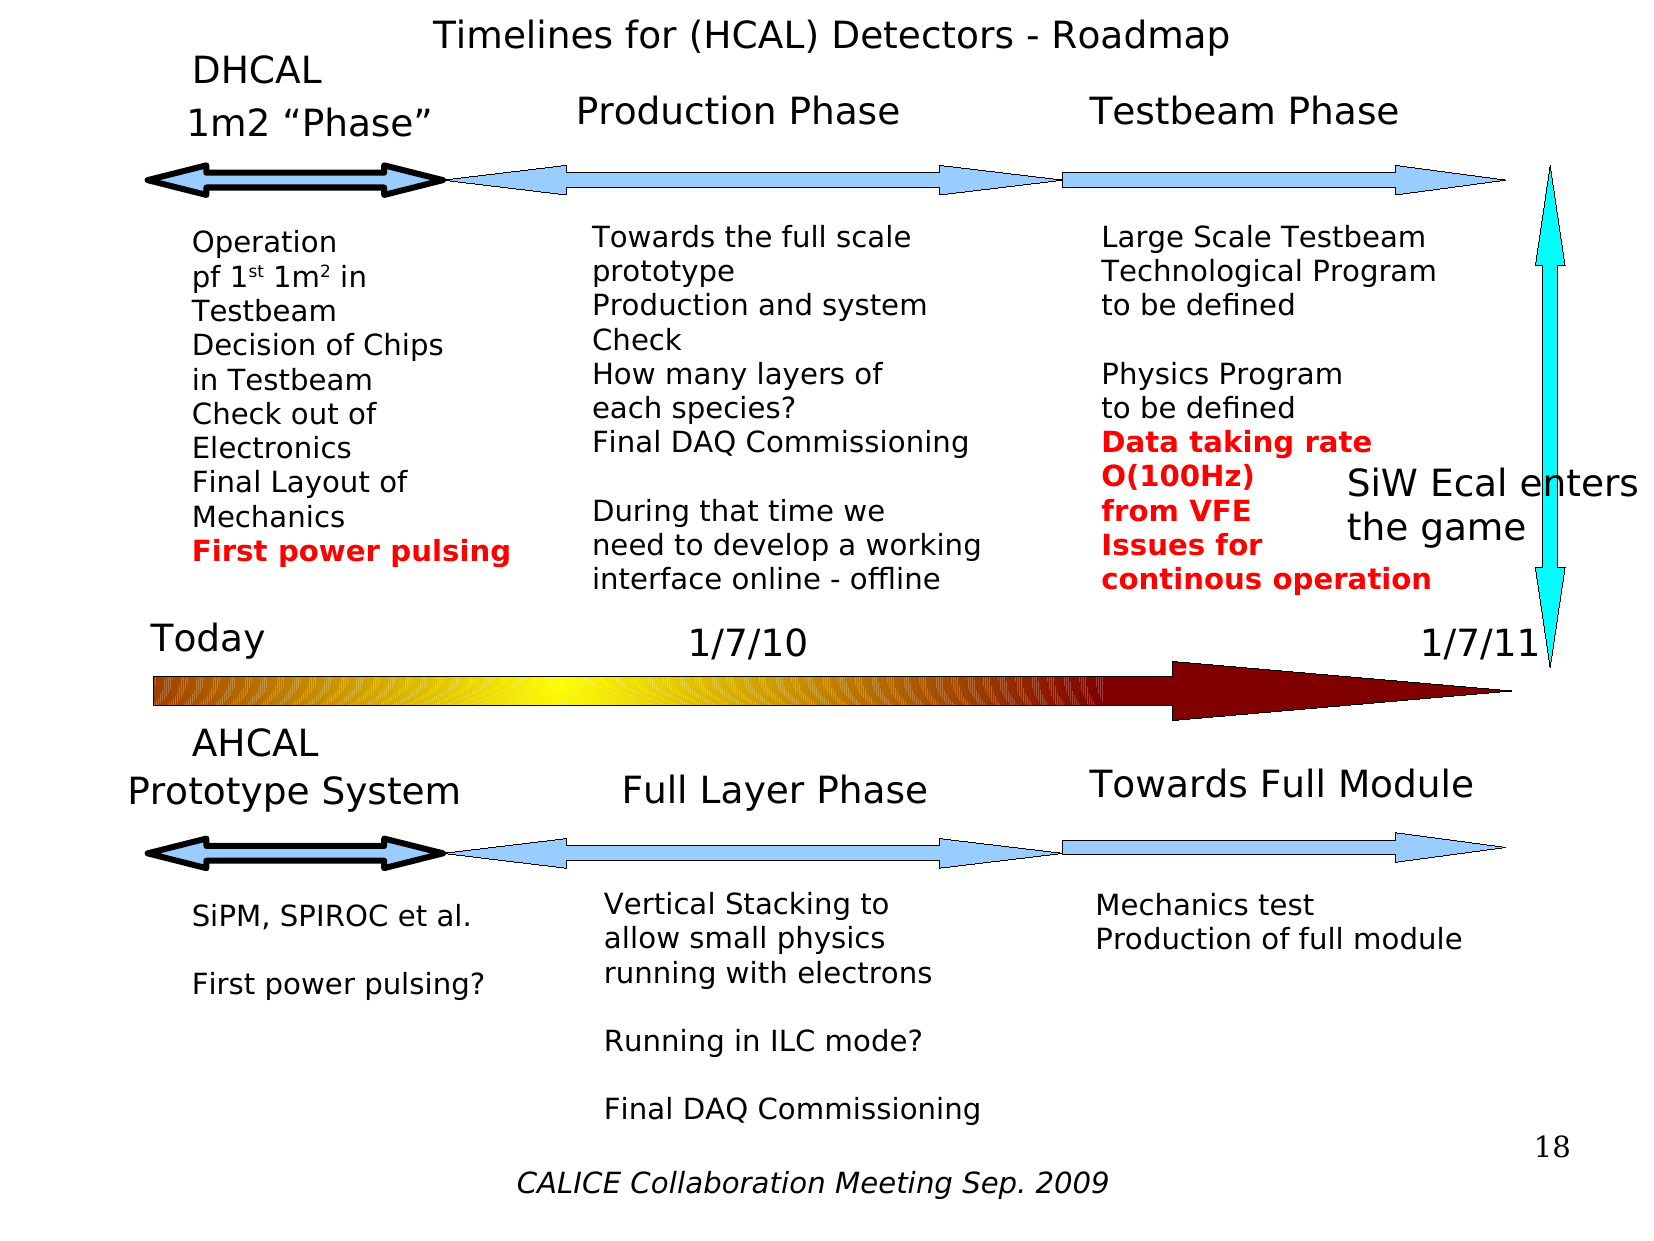

Timelines for (HCAL) Detectors - Roadmap
DHCAL
Production Phase
Testbeam Phase
1m2 “Phase”
Towards the full scale
prototype
Production and system
Check
How many layers of
each species?
Final DAQ Commissioning
During that time we
need to develop a working
interface online - offline
Large Scale Testbeam
Technological Program
to be defined
Physics Program
to be defined
Data taking rate
O(100Hz)
from VFE
Issues for
continous operation
Operation
pf 1st 1m2 in
Testbeam
Decision of Chips
in Testbeam
Check out of
Electronics
Final Layout of
Mechanics
First power pulsing
SiW Ecal enters
the game
Today
1/7/10
1/7/11
AHCAL
Towards Full Module
Full Layer Phase
Prototype System
Vertical Stacking to
allow small physics
running with electrons
Running in ILC mode?
Final DAQ Commissioning
Mechanics test
Production of full module
SiPM, SPIROC et al.
First power pulsing?
18